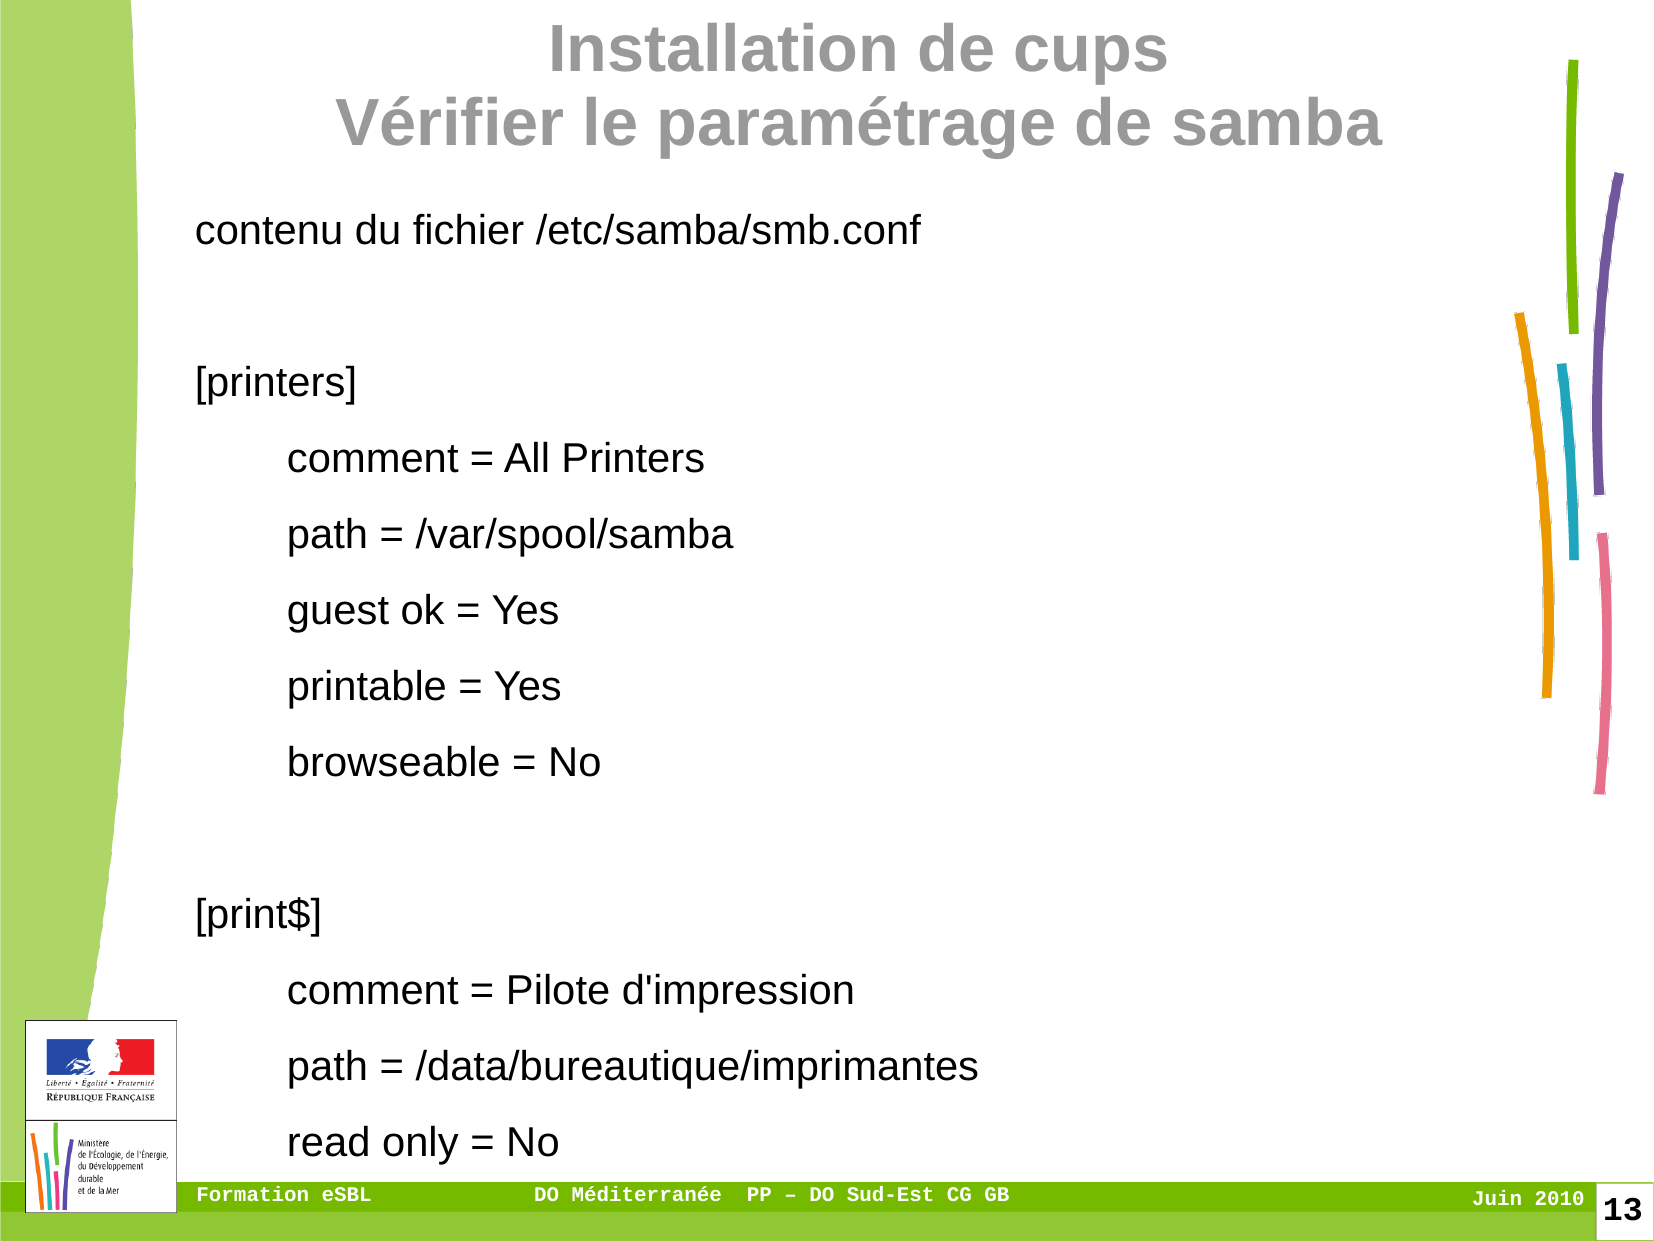

# Installation de cups Vérifier le paramétrage de samba
contenu du fichier /etc/samba/smb.conf
[printers]
 comment = All Printers
 path = /var/spool/samba
 guest ok = Yes
 printable = Yes
 browseable = No
[print$]
 comment = Pilote d'impression
 path = /data/bureautique/imprimantes
 read only = No
13